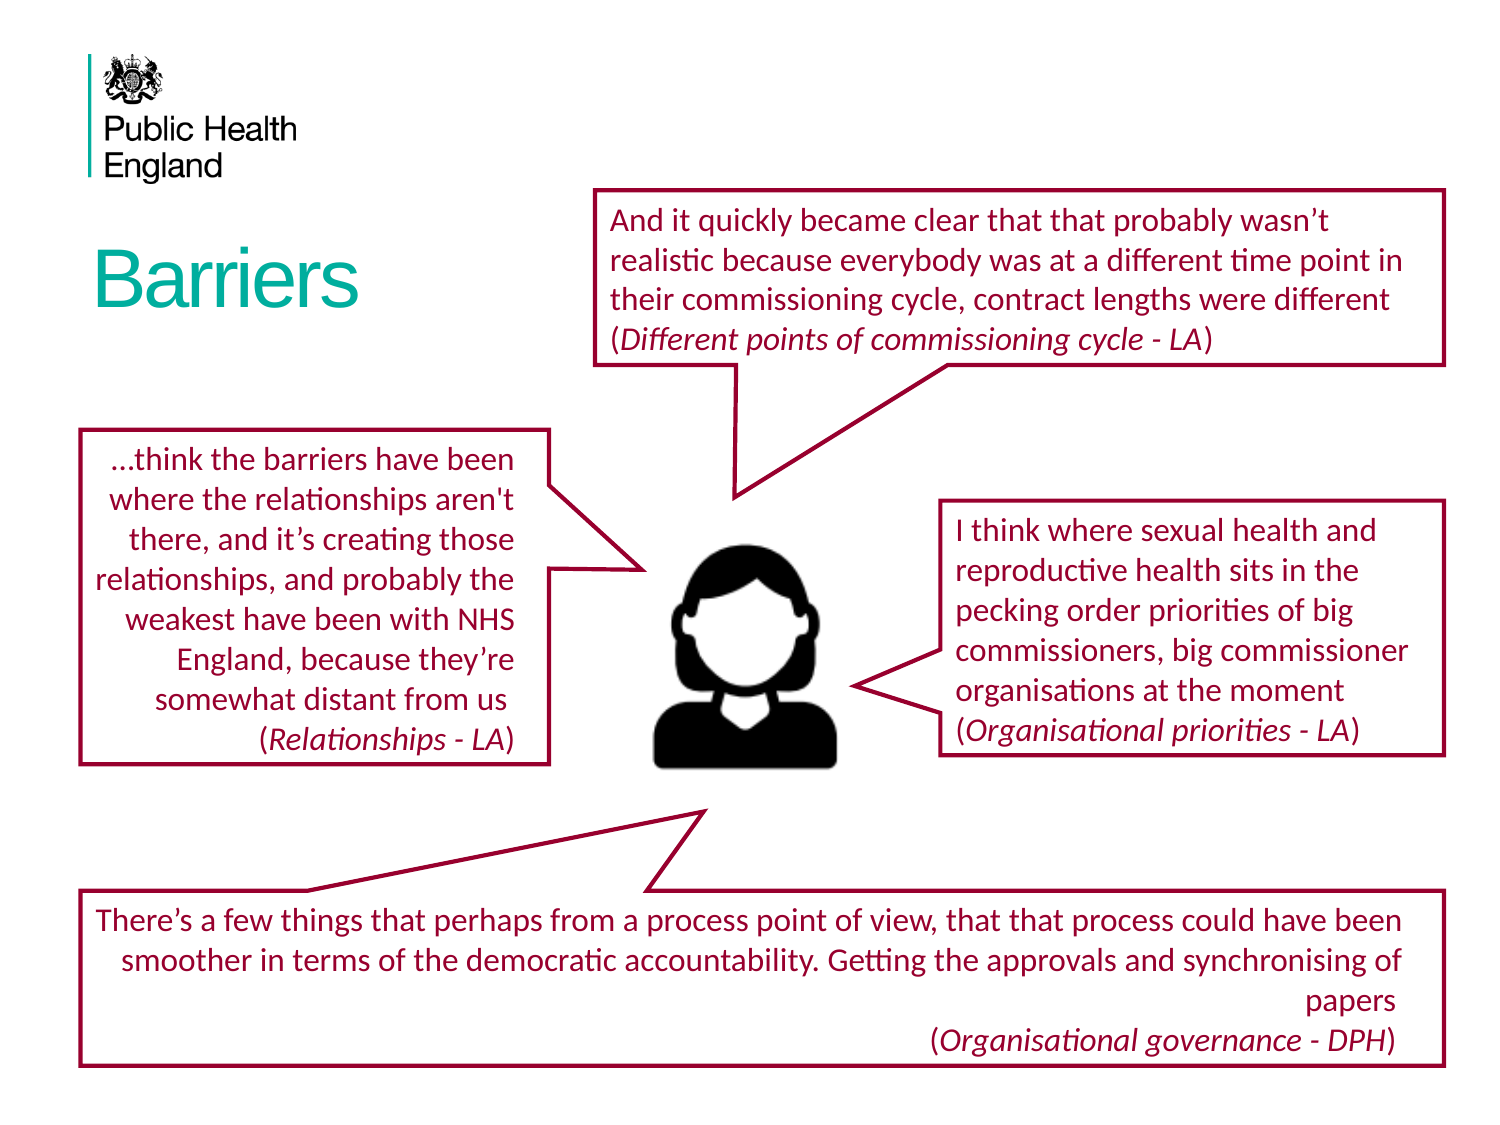

And it quickly became clear that that probably wasn’t realistic because everybody was at a different time point in their commissioning cycle, contract lengths were different
(Different points of commissioning cycle - LA)
# Barriers
…think the barriers have been where the relationships aren't there, and it’s creating those relationships, and probably the weakest have been with NHS England, because they’re somewhat distant from us
(Relationships - LA)
I think where sexual health and reproductive health sits in the pecking order priorities of big commissioners, big commissioner organisations at the moment
(Organisational priorities - LA)
There’s a few things that perhaps from a process point of view, that that process could have been smoother in terms of the democratic accountability. Getting the approvals and synchronising of papers
(Organisational governance - DPH)